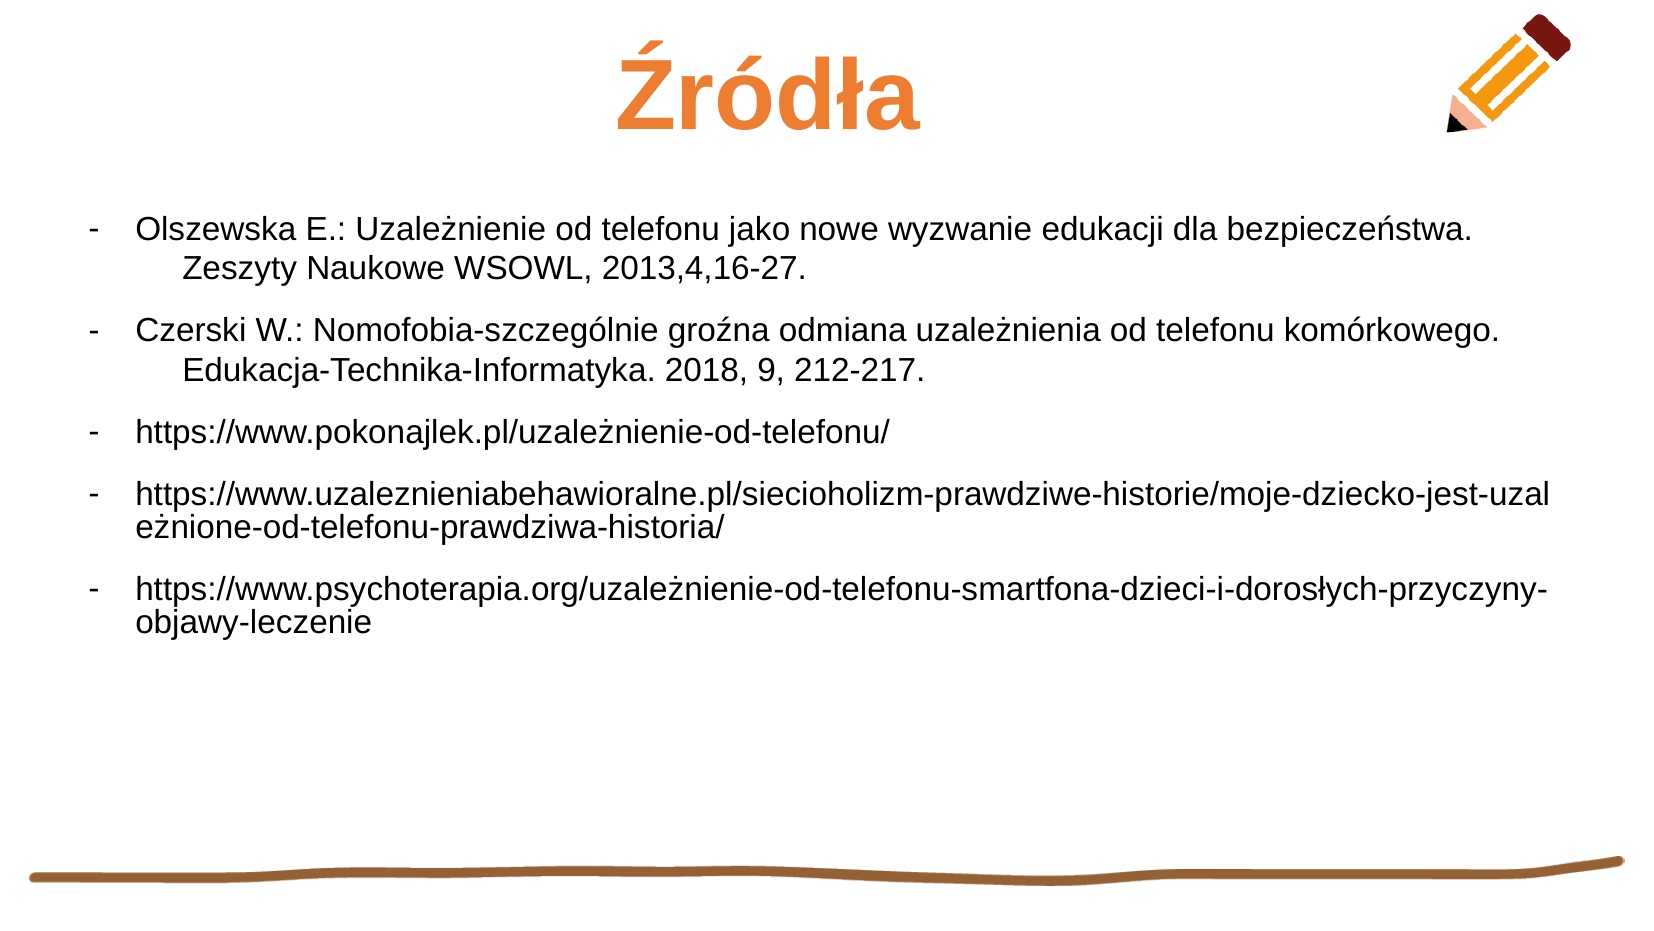

# Źródła
Olszewska E.: Uzależnienie od telefonu jako nowe wyzwanie edukacji dla bezpieczeństwa. Zeszyty Naukowe WSOWL, 2013,4,16-27.
Czerski W.: Nomofobia-szczególnie groźna odmiana uzależnienia od telefonu komórkowego. Edukacja-Technika-Informatyka. 2018, 9, 212-217.
https://www.pokonajlek.pl/uzależnienie-od-telefonu/
https://www.uzaleznieniabehawioralne.pl/siecioholizm-prawdziwe-historie/moje-dziecko-jest-uzależnione-od-telefonu-prawdziwa-historia/
https://www.psychoterapia.org/uzależnienie-od-telefonu-smartfona-dzieci-i-dorosłych-przyczyny-objawy-leczenie